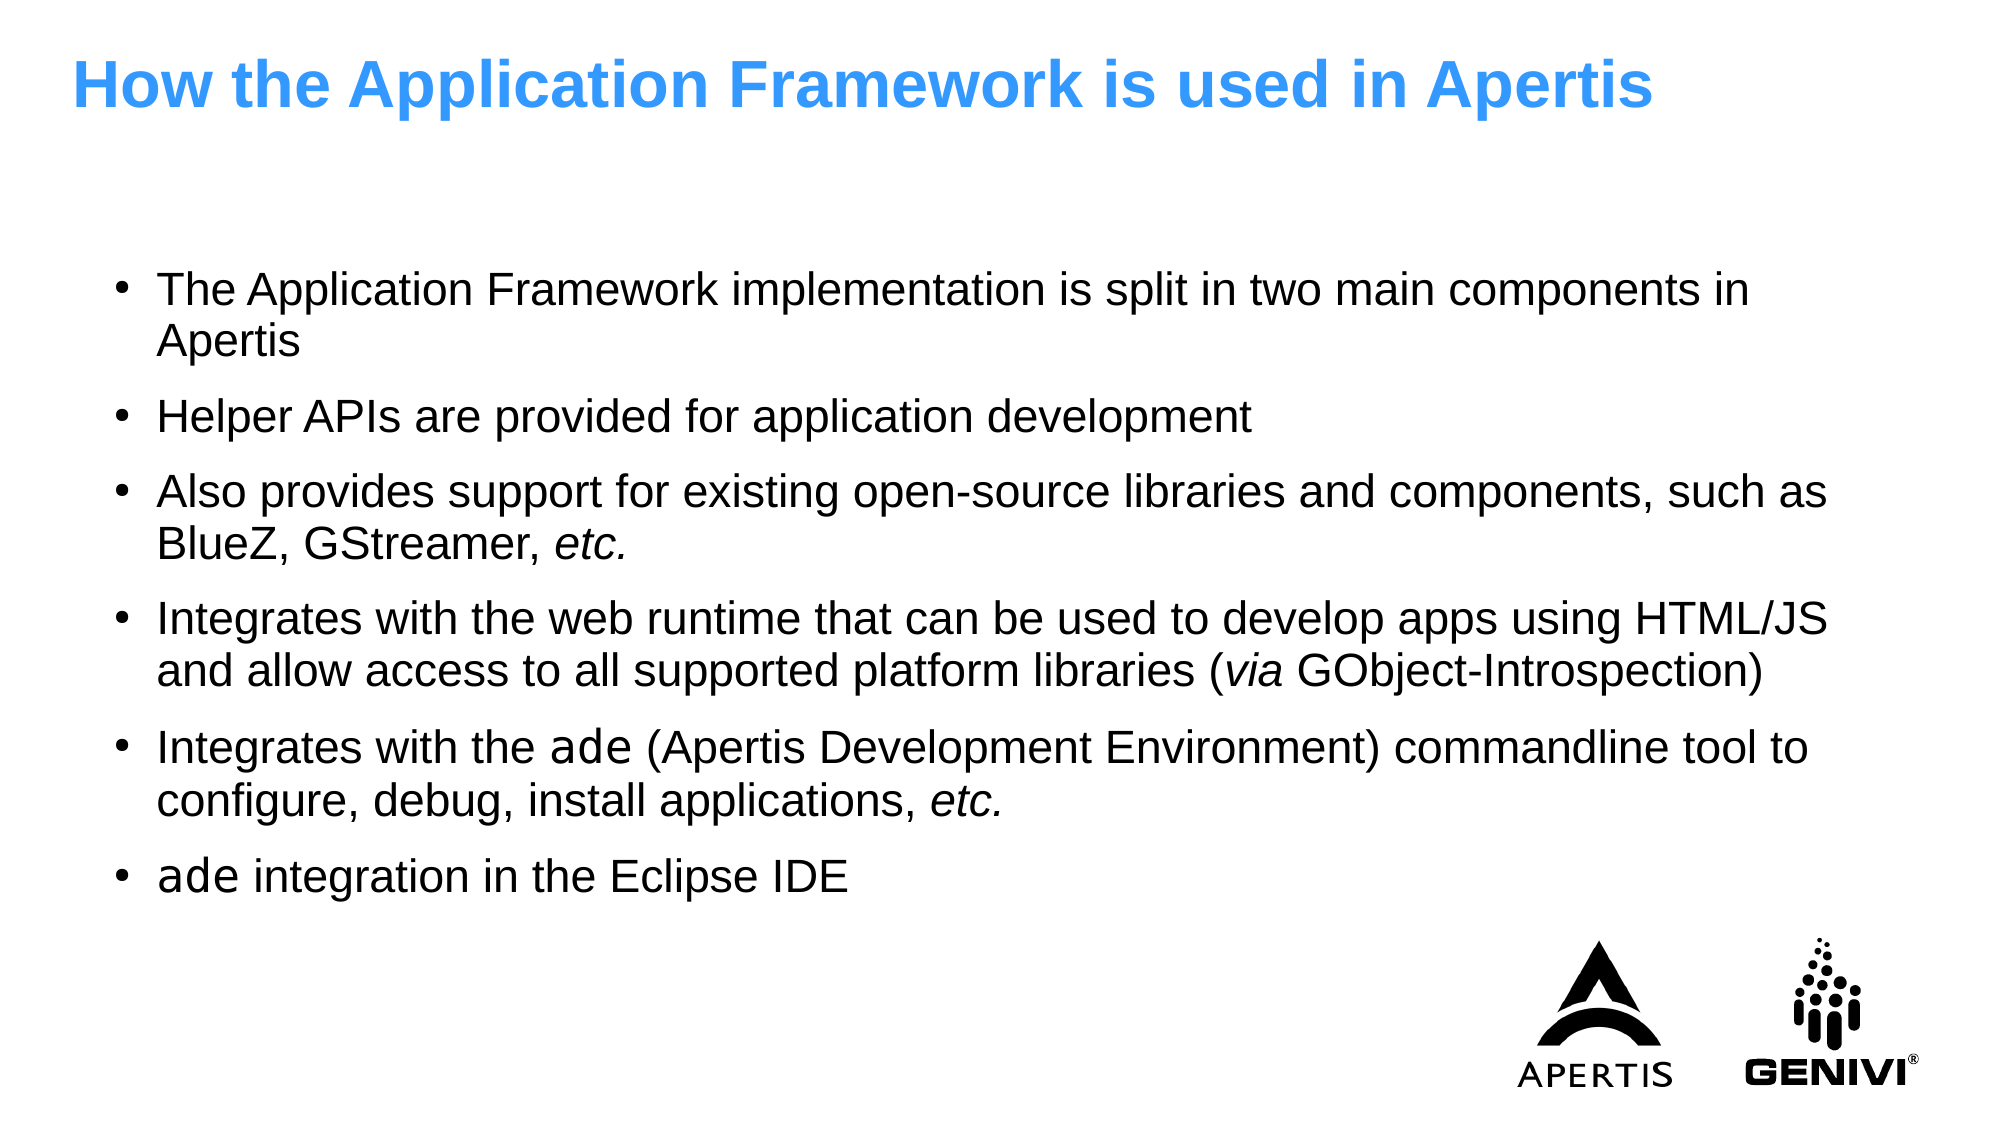

# How the Application Framework is used in Apertis
The Application Framework implementation is split in two main components in Apertis
Helper APIs are provided for application development
Also provides support for existing open-source libraries and components, such as BlueZ, GStreamer, etc.
Integrates with the web runtime that can be used to develop apps using HTML/JS and allow access to all supported platform libraries (via GObject-Introspection)
Integrates with the ade (Apertis Development Environment) commandline tool to configure, debug, install applications, etc.
ade integration in the Eclipse IDE